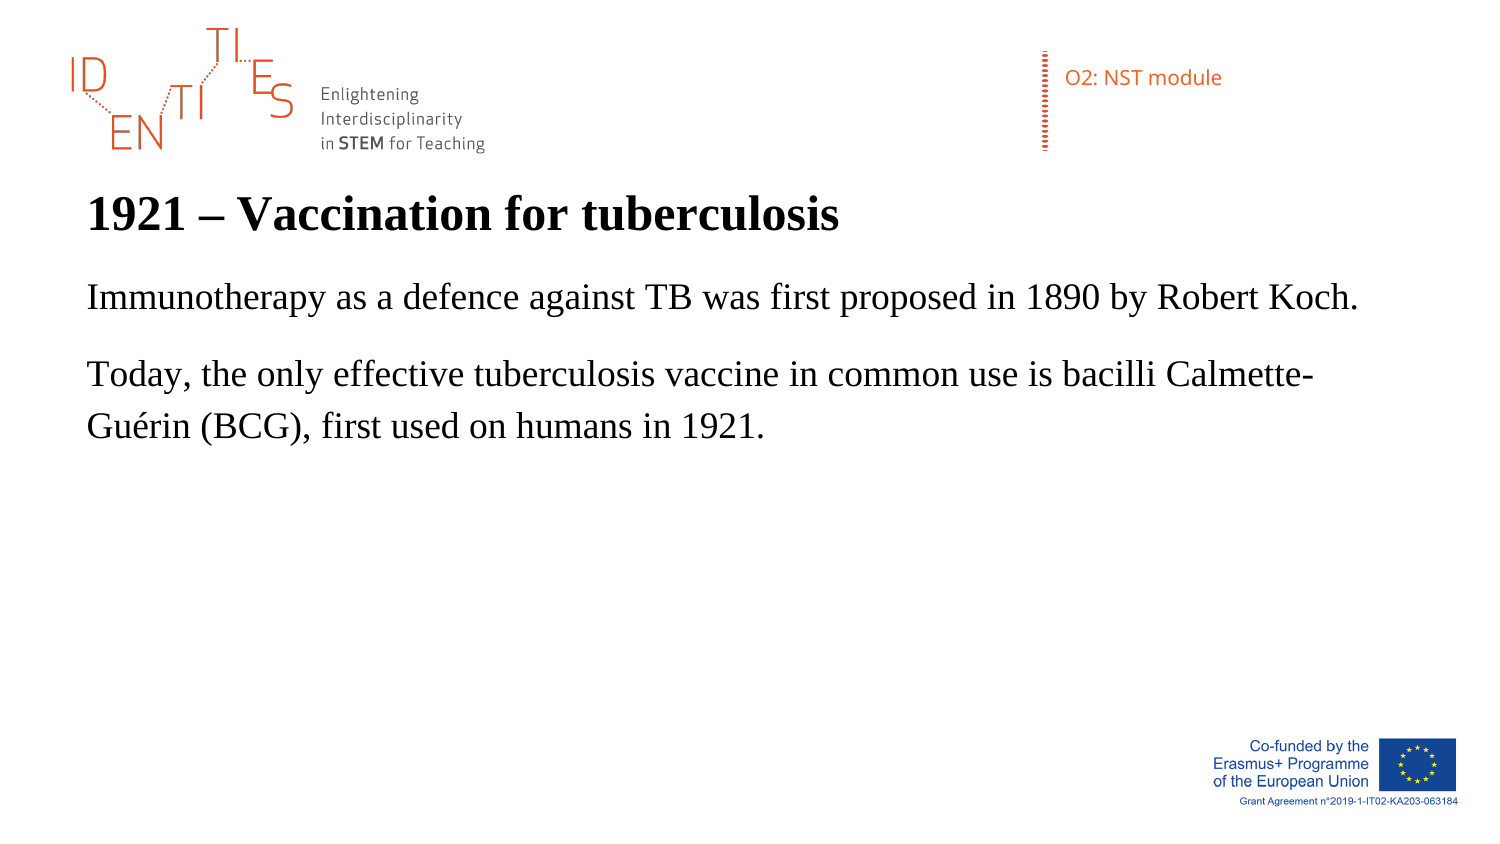

O2: NST module
1921 – Vaccination for tuberculosis
Immunotherapy as a defence against TB was first proposed in 1890 by Robert Koch.
Today, the only effective tuberculosis vaccine in common use is bacilli Calmette-Guérin (BCG), first used on humans in 1921.